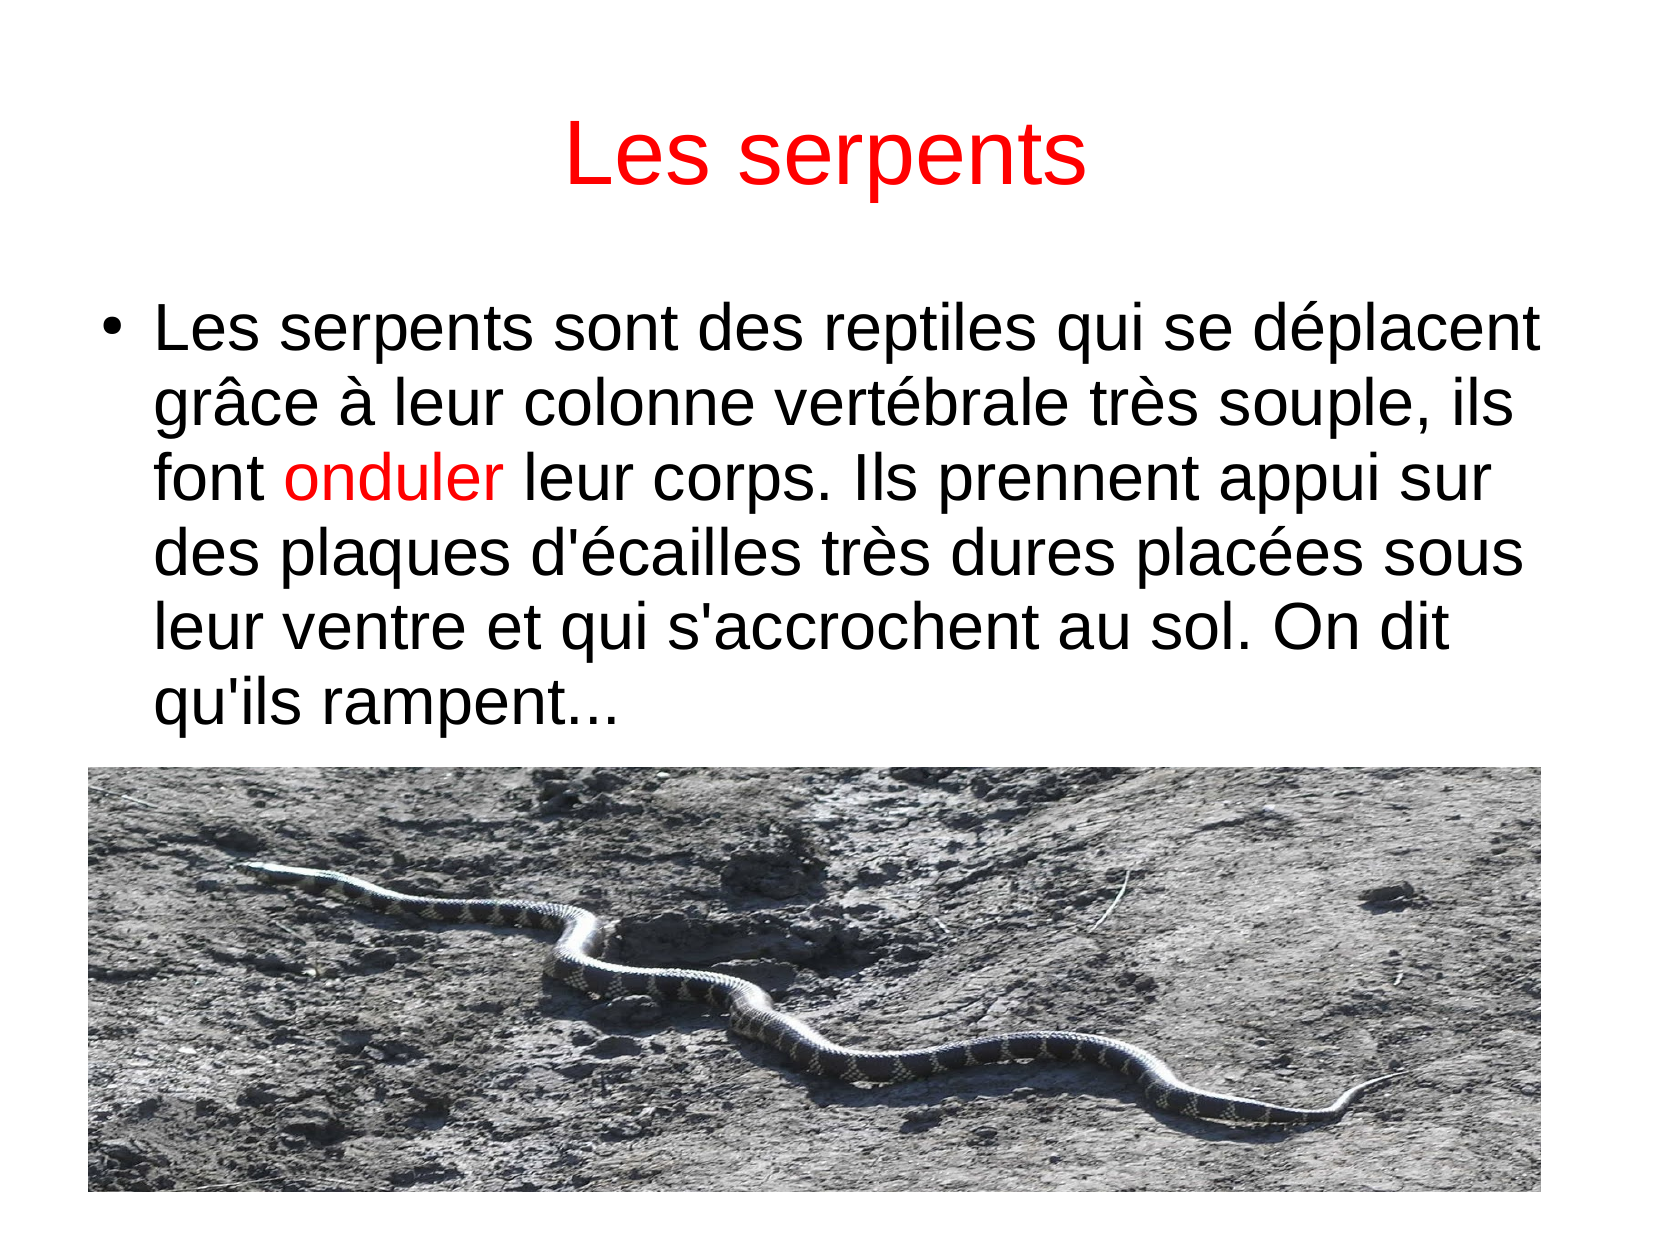

# Les serpents
Les serpents sont des reptiles qui se déplacent grâce à leur colonne vertébrale très souple, ils font onduler leur corps. Ils prennent appui sur des plaques d'écailles très dures placées sous leur ventre et qui s'accrochent au sol. On dit qu'ils rampent...